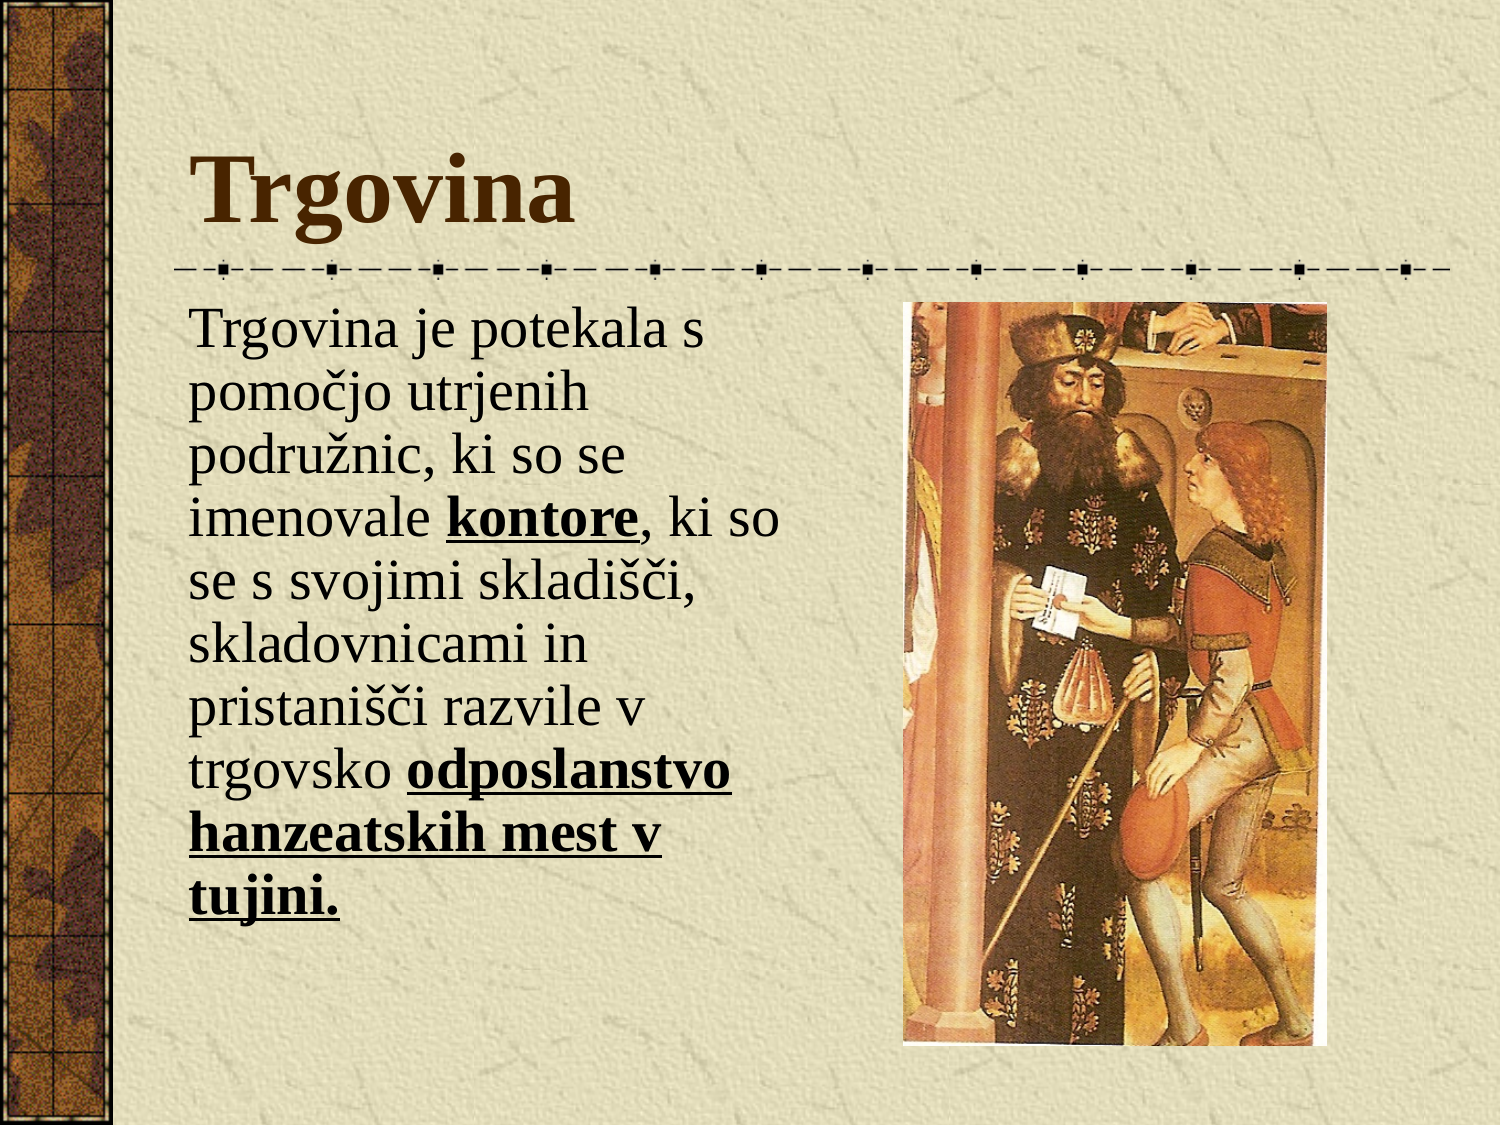

# Trgovina
Trgovina je potekala s pomočjo utrjenih podružnic, ki so se imenovale kontore, ki so se s svojimi skladišči, skladovnicami in pristanišči razvile v trgovsko odposlanstvo hanzeatskih mest v tujini.